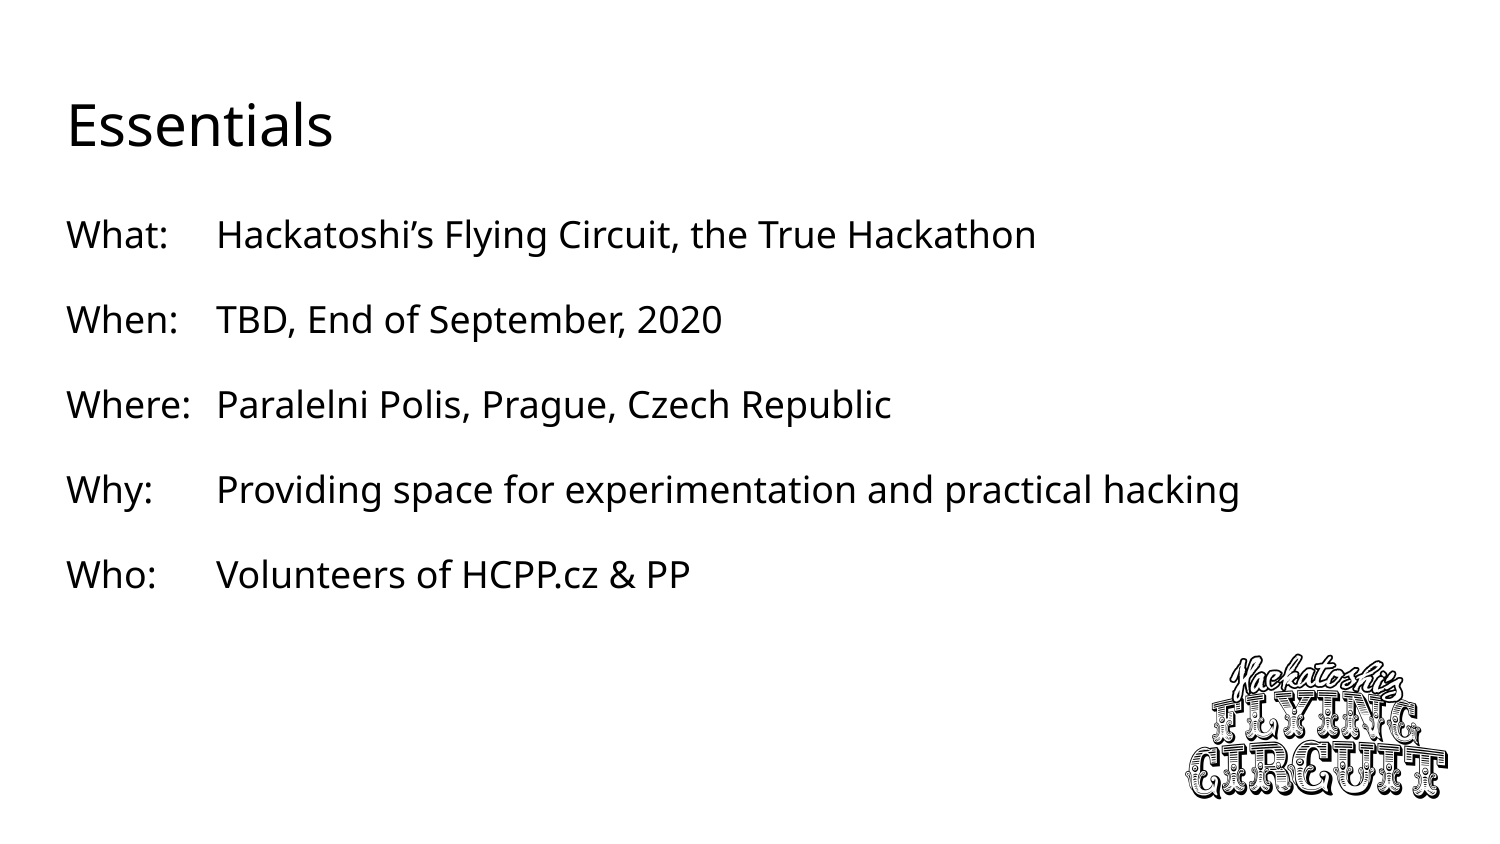

Essentials
# What:	Hackatoshi’s Flying Circuit, the True Hackathon
When:	TBD, End of September, 2020
Where:	Paralelni Polis, Prague, Czech Republic
Why:	Providing space for experimentation and practical hacking
Who:	Volunteers of HCPP.cz & PP